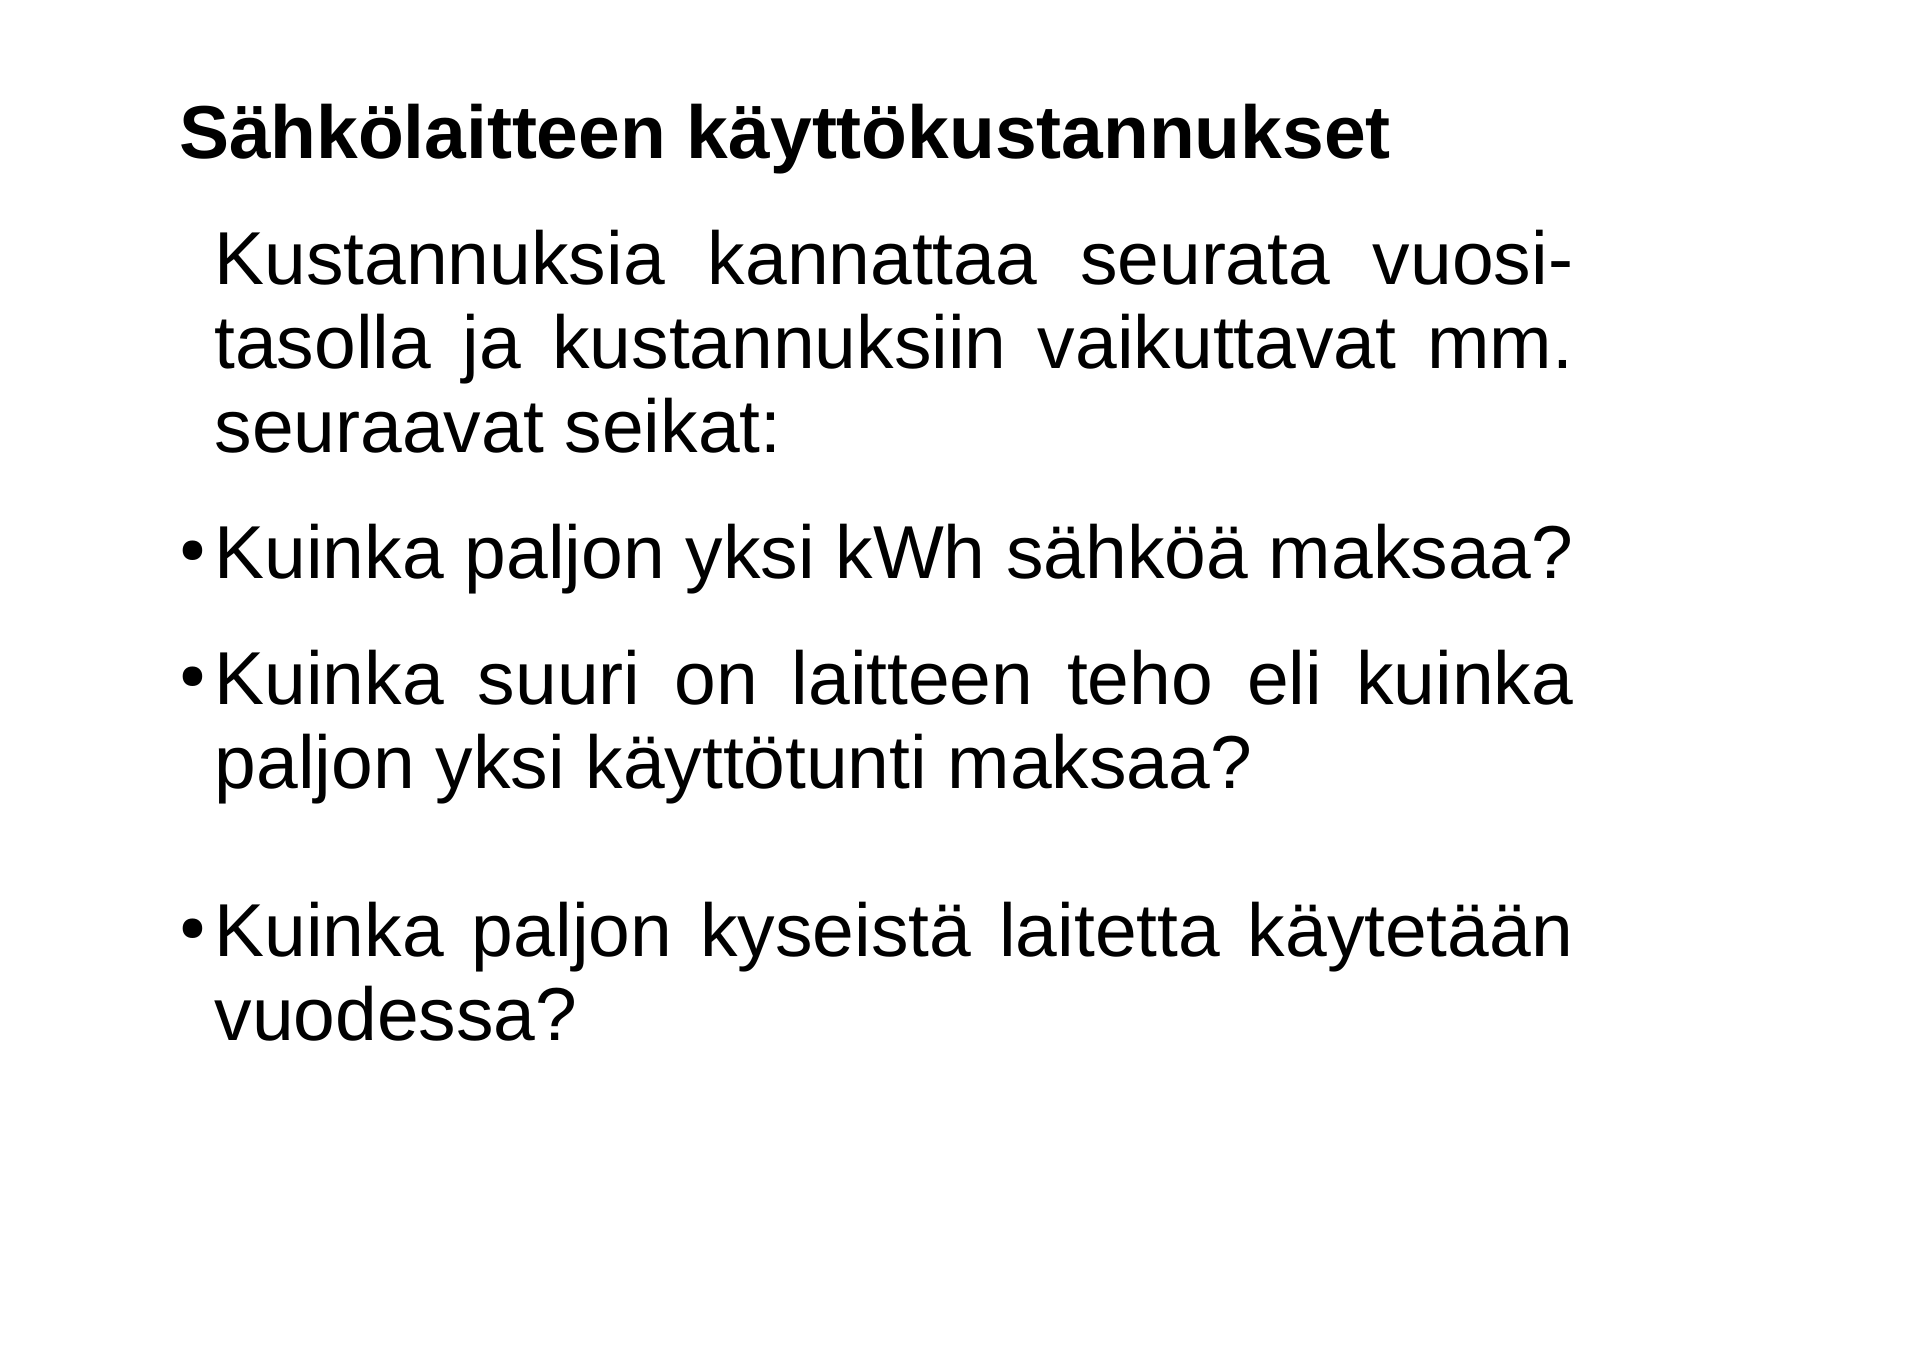

Sähkölaitteen käyttökustannukset
Kustannuksia kannattaa seurata vuosi-tasolla ja kustannuksiin vaikuttavat mm. seuraavat seikat:
Kuinka paljon yksi kWh sähköä maksaa?
Kuinka suuri on laitteen teho eli kuinka paljon yksi käyttötunti maksaa?
Kuinka paljon kyseistä laitetta käytetään vuodessa?